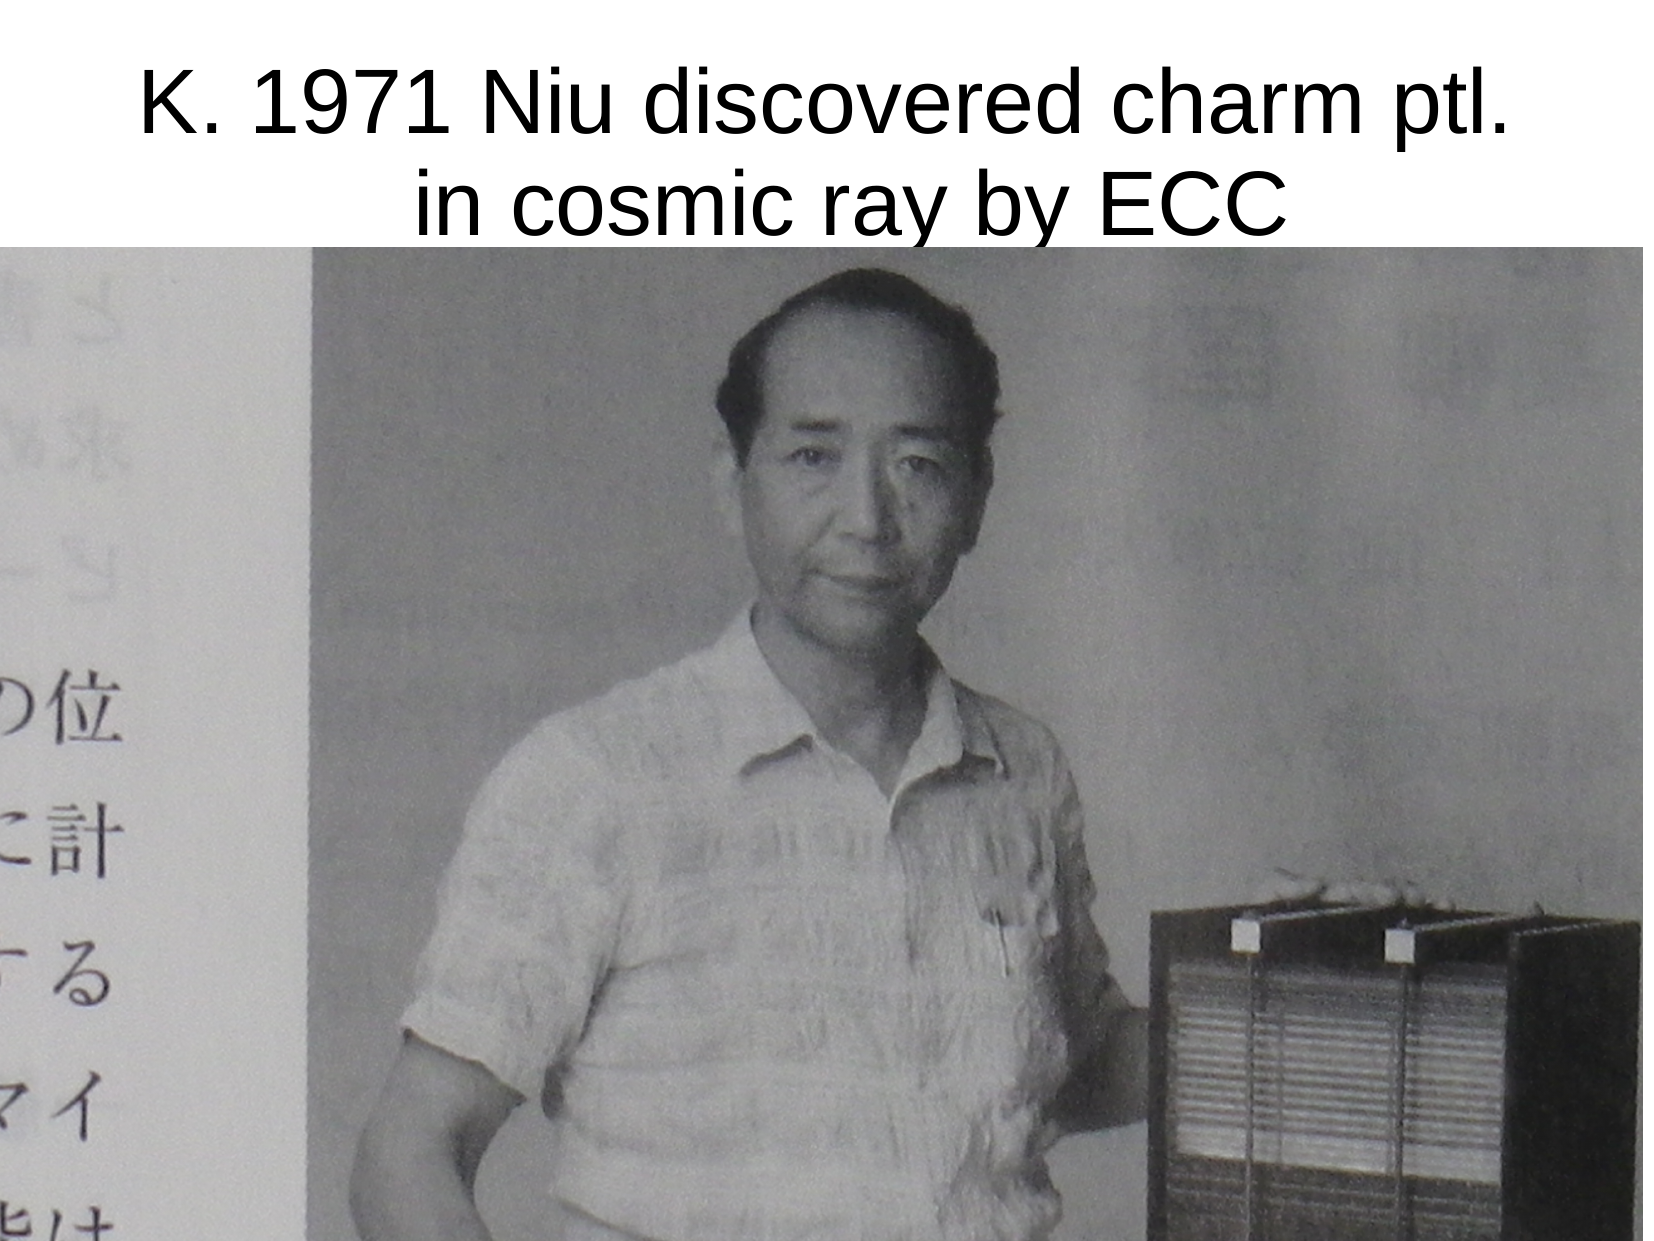

# K. 1971 Niu discovered charm ptl. in cosmic ray by ECC